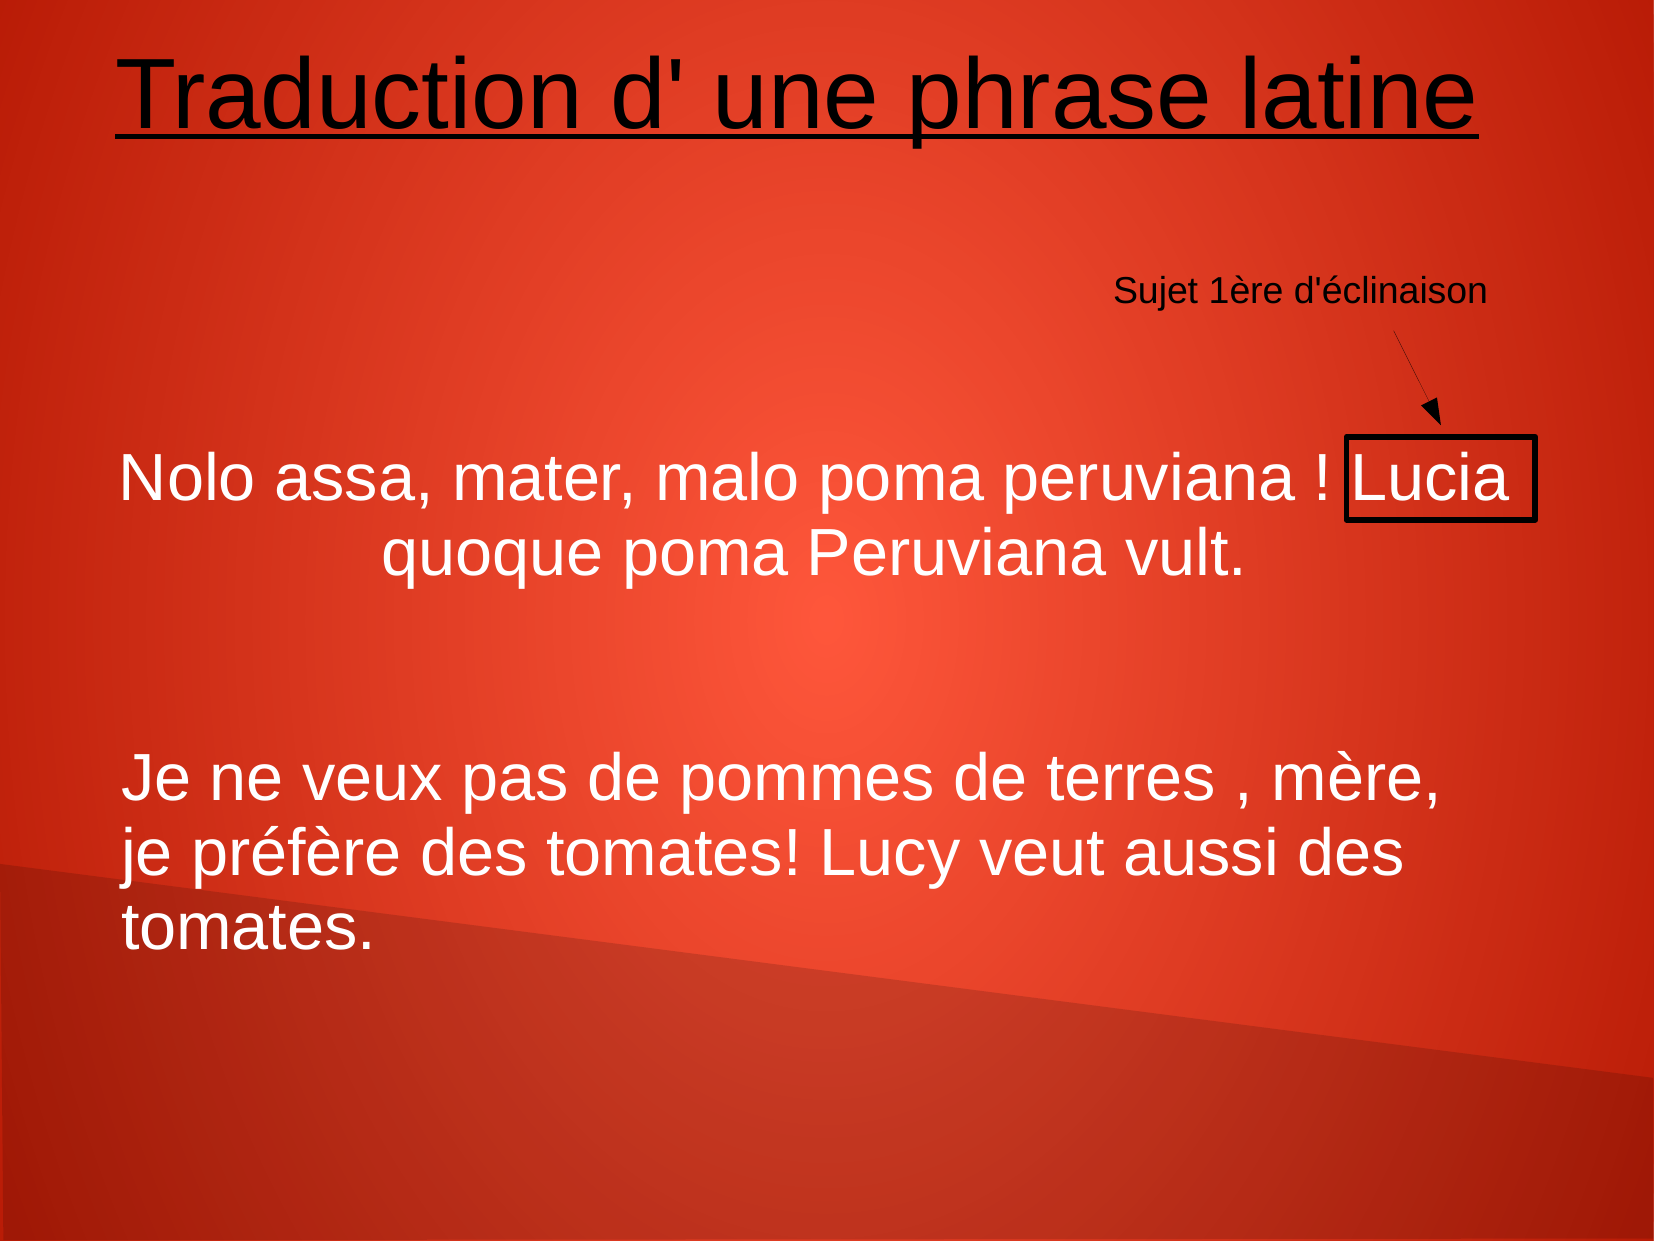

Traduction d' une phrase latine
Nolo assa, mater, malo poma peruviana ! Lucia quoque poma Peruviana vult.
Sujet 1ère d'éclinaison
Je ne veux pas de pommes de terres , mère, je préfère des tomates! Lucy veut aussi des tomates.